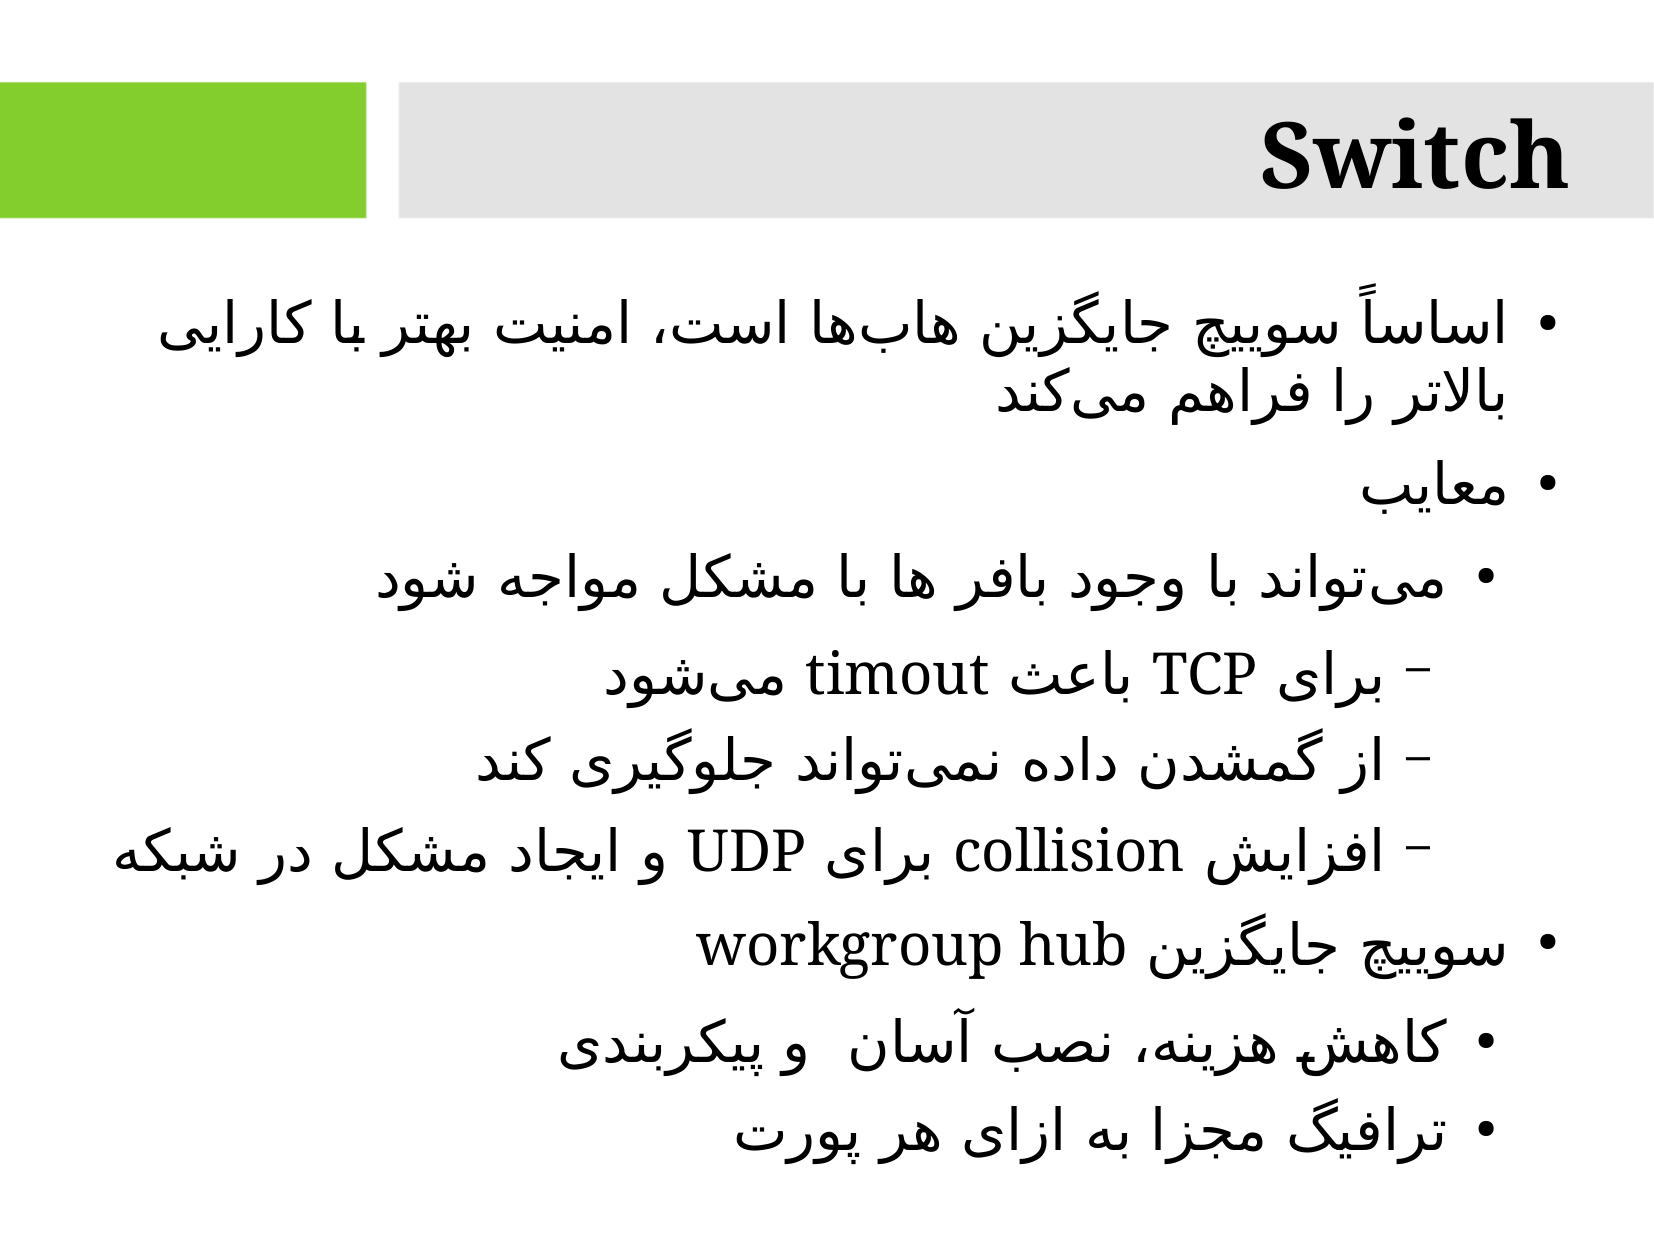

# Switch
اساساً سوییچ جایگزین هاب‌ها است، امنیت بهتر با کارایی بالاتر را فراهم می‌کند
معایب
می‌تواند با وجود بافر ها با مشکل مواجه شود
برای TCP باعث timout می‌شود
از گمشدن داده نمی‌تواند جلوگیری کند
افزایش collision برای UDP و ایجاد مشکل در شبکه
سوییچ جایگزین workgroup hub
کاهش هزینه، نصب آسان و پیکربندی
ترافیگ مجزا به ازای هر پورت